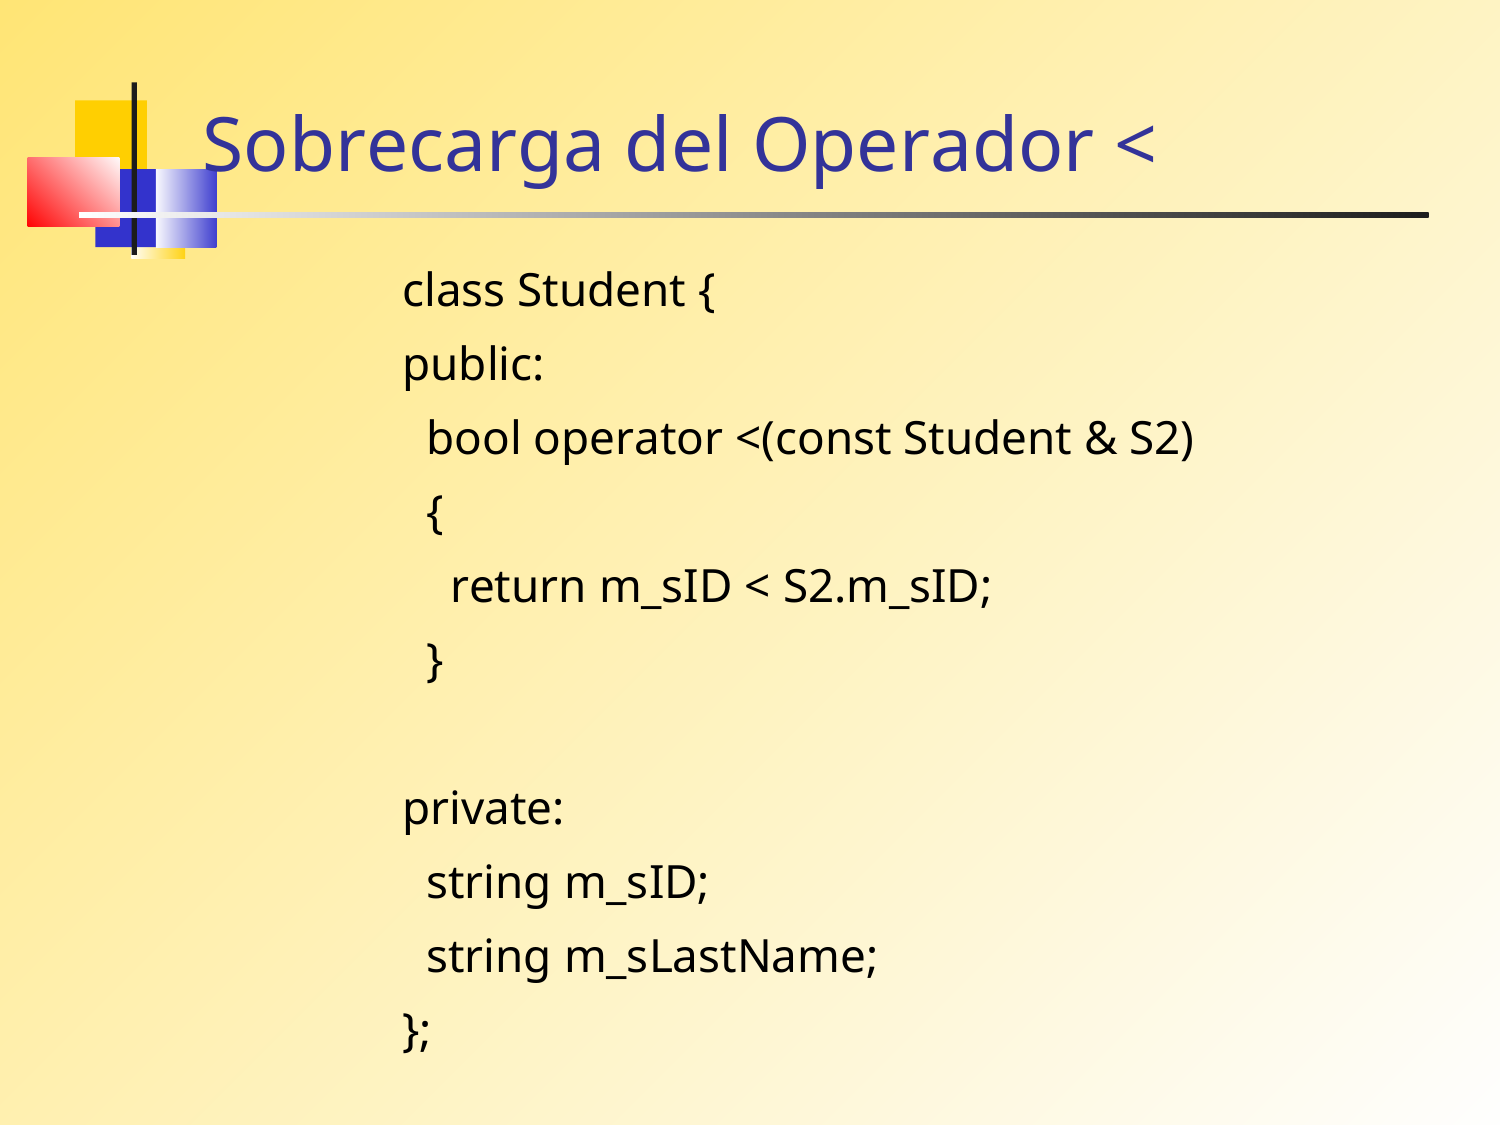

# Sobrecarga del Operador <
class Student {
public:
 bool operator <(const Student & S2)‏
 {
 return m_sID < S2.m_sID;
 }
private:
 string m_sID;
 string m_sLastName;
};